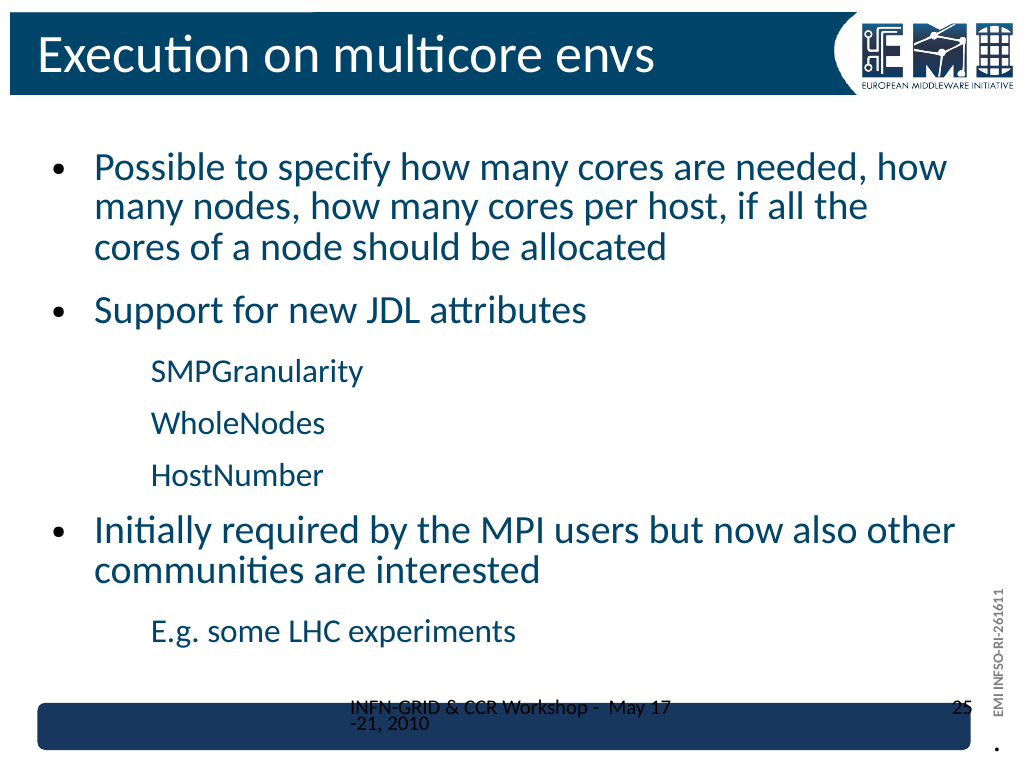

# Execution on multicore envs
Possible to specify how many cores are needed, how many nodes, how many cores per host, if all the cores of a node should be allocated
Support for new JDL attributes
SMPGranularity
WholeNodes
HostNumber
Initially required by the MPI users but now also other communities are interested
E.g. some LHC experiments
INFN-GRID & CCR Workshop - May 17-21, 2010
25